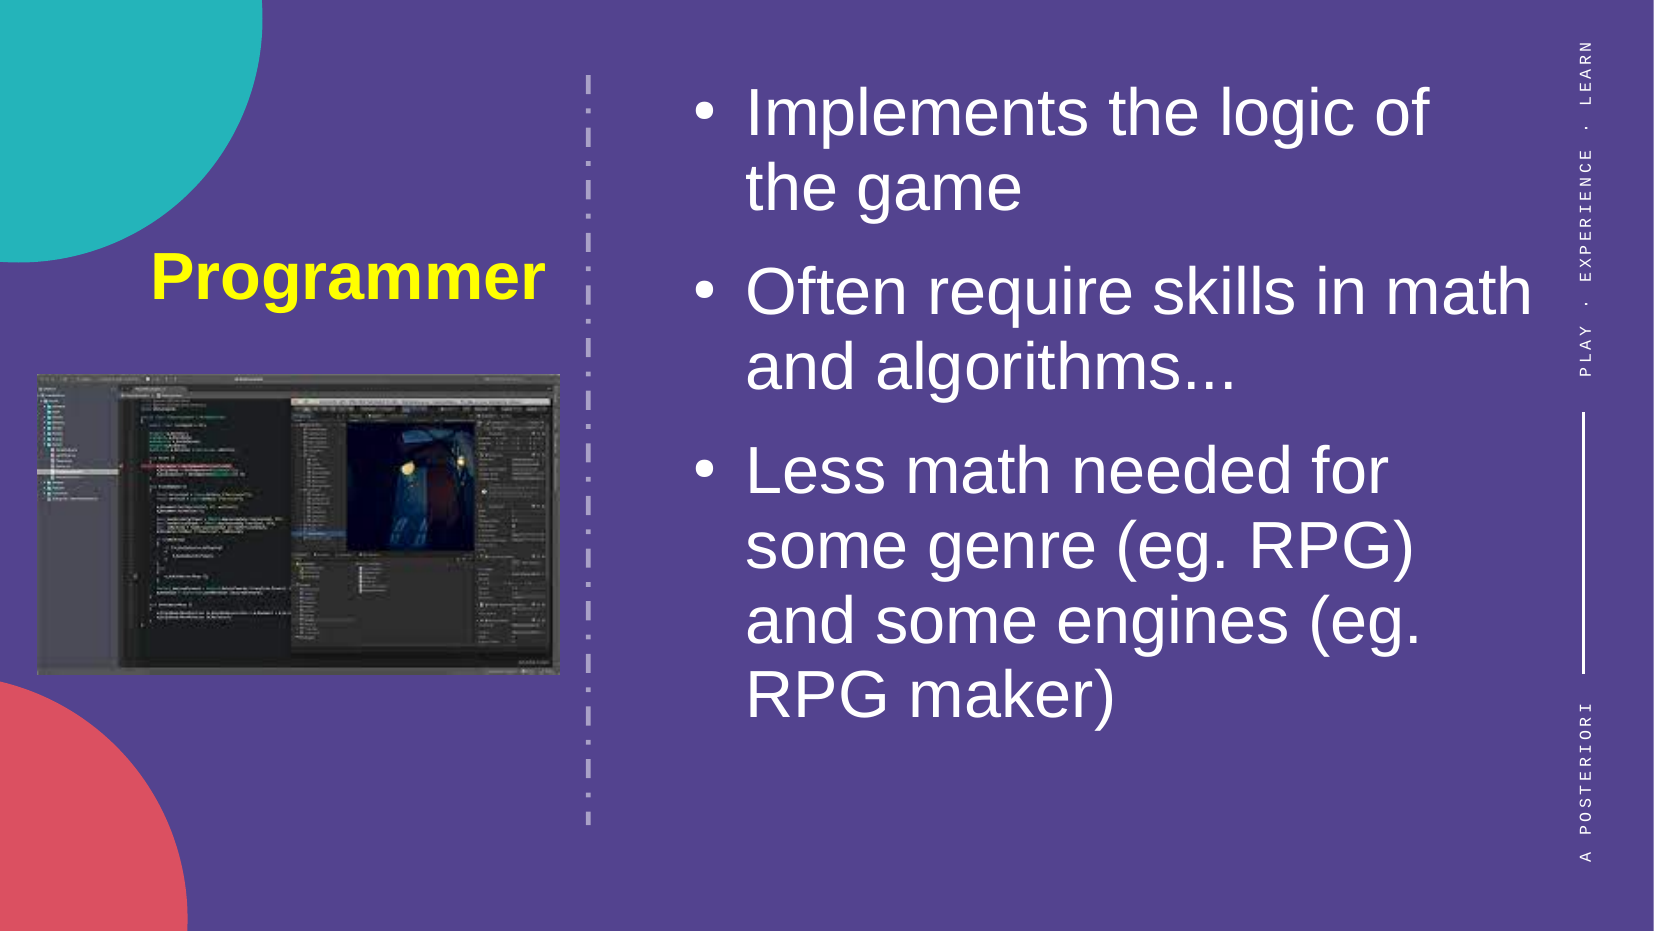

Implements the logic of the game
Often require skills in math and algorithms...
Less math needed for some genre (eg. RPG) and some engines (eg. RPG maker)
# Programmer